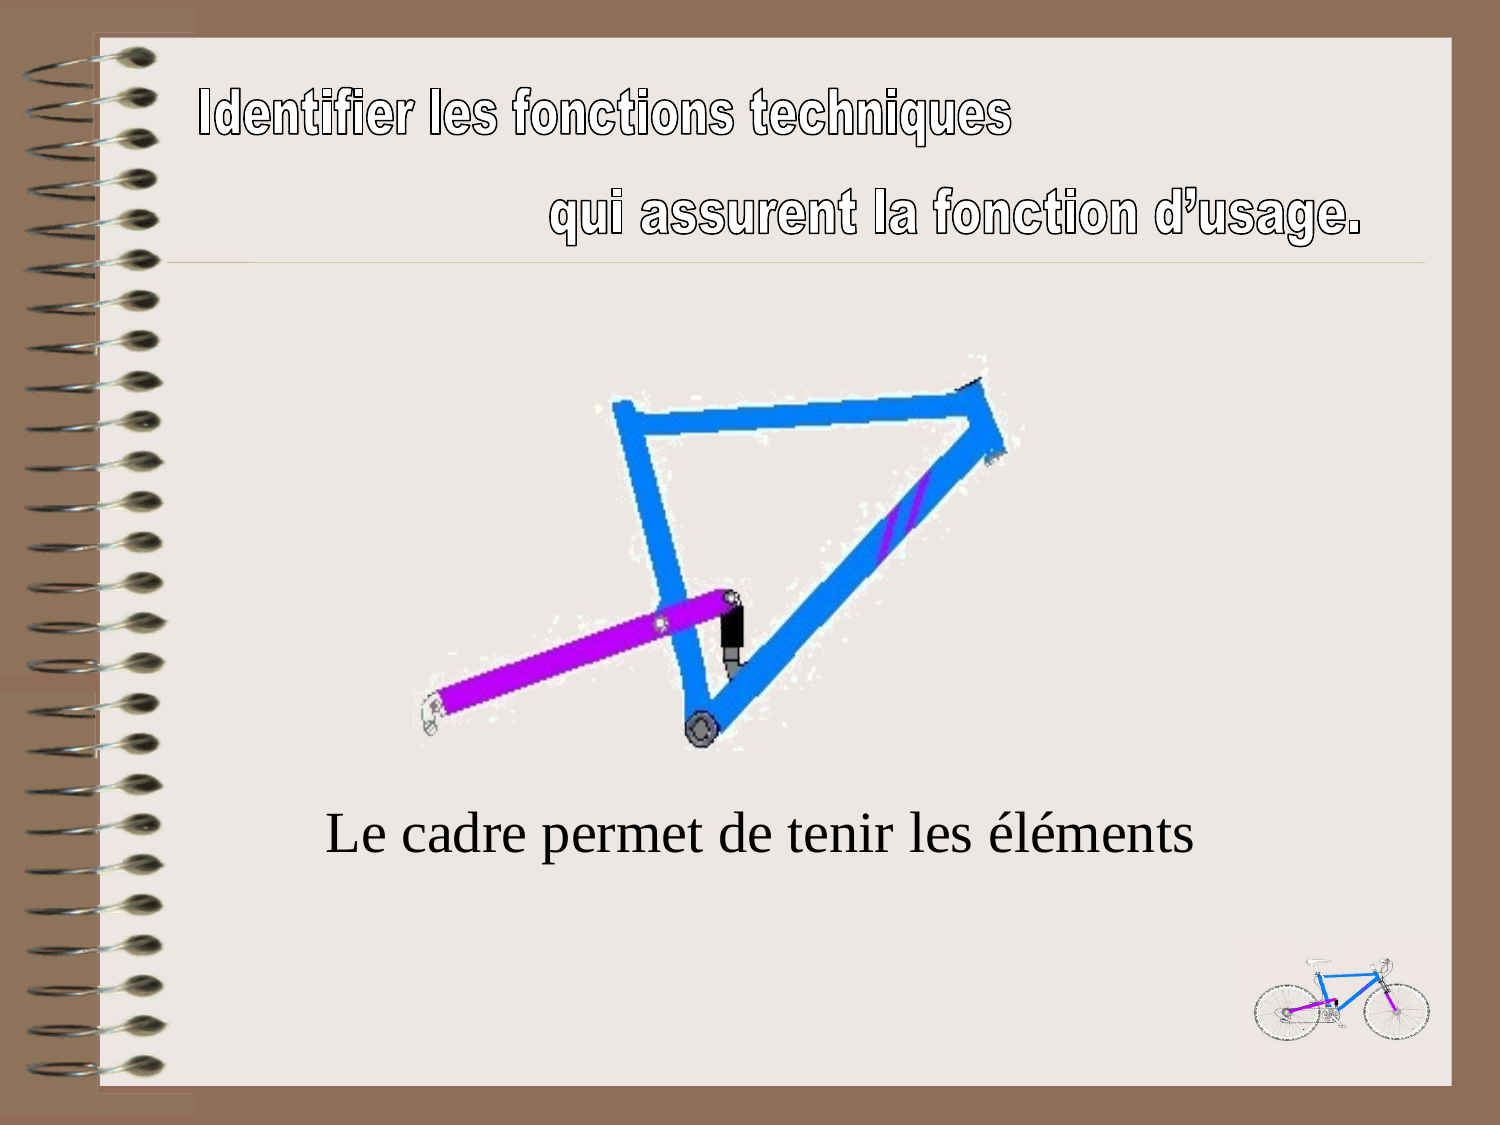

Le cadre permet de tenir les éléments